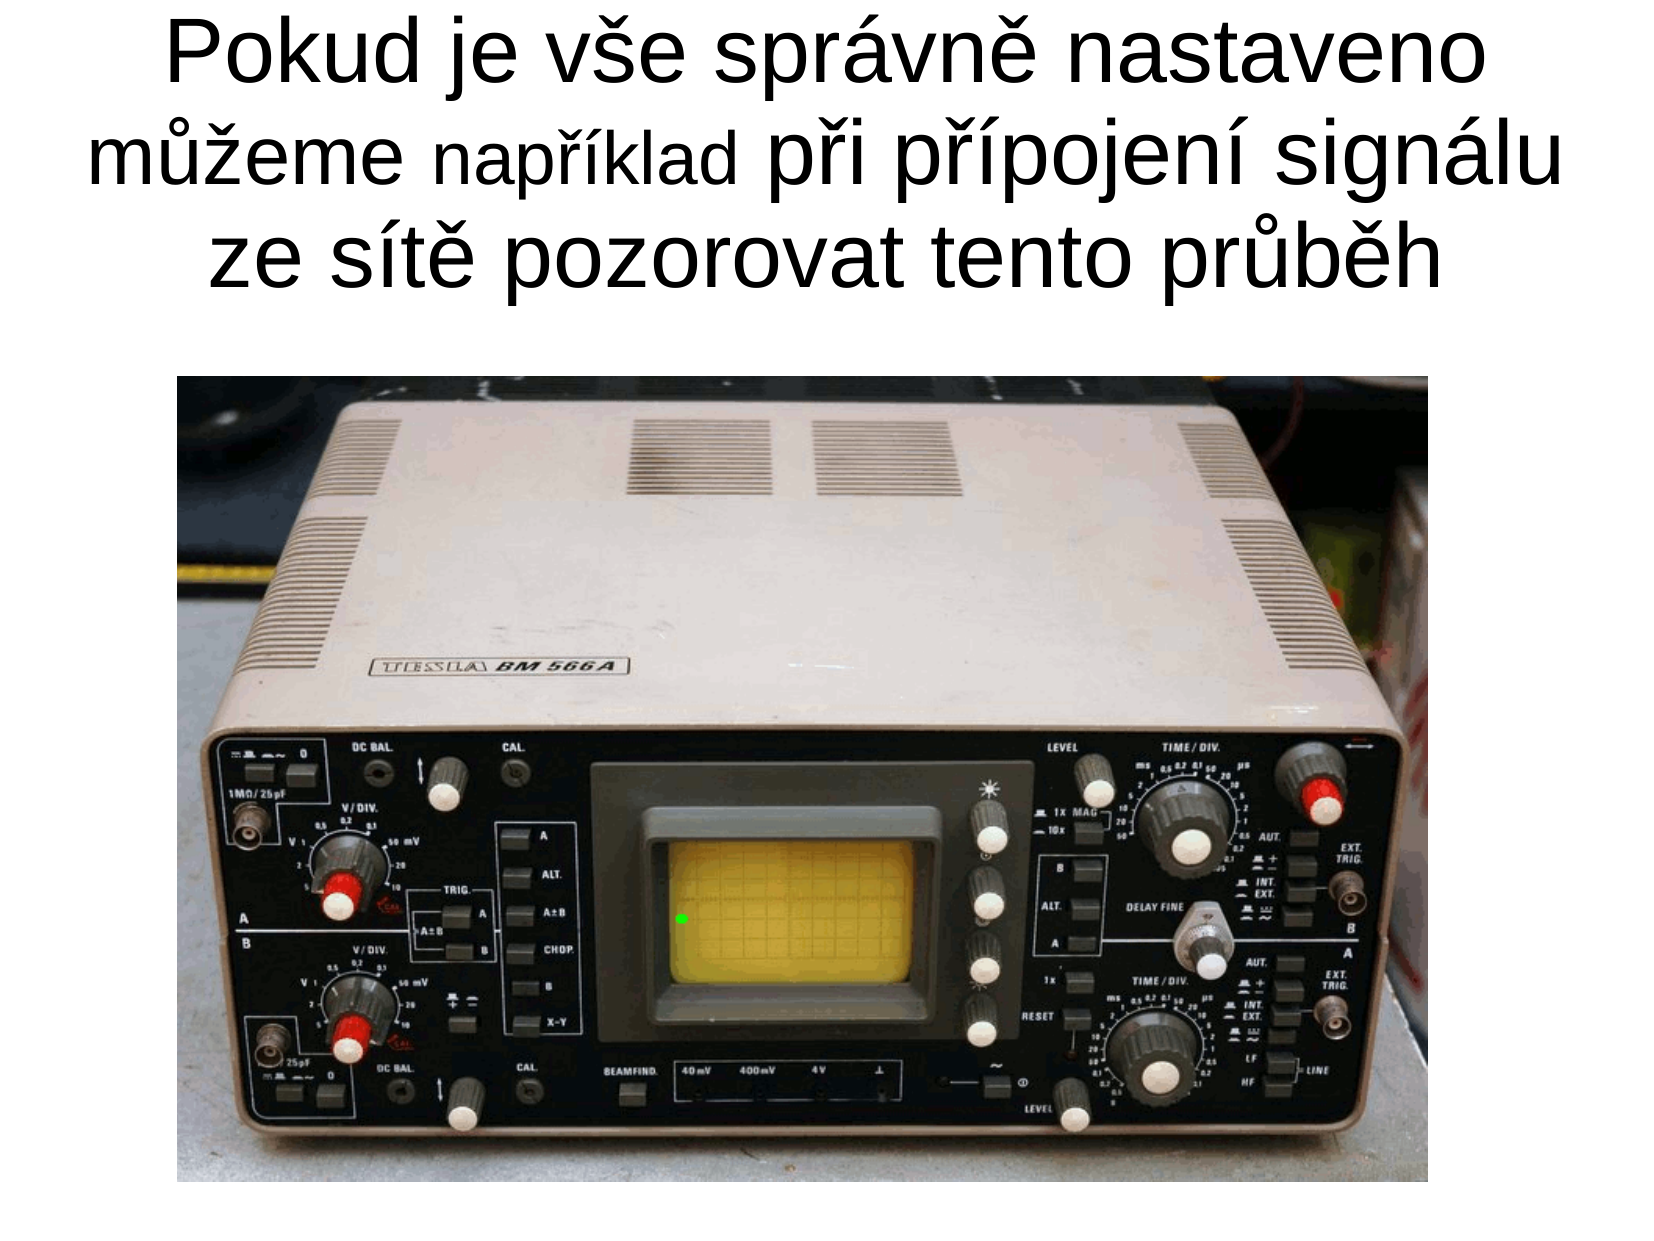

# Pokud je vše správně nastaveno můžeme například při přípojení signálu ze sítě pozorovat tento průběh